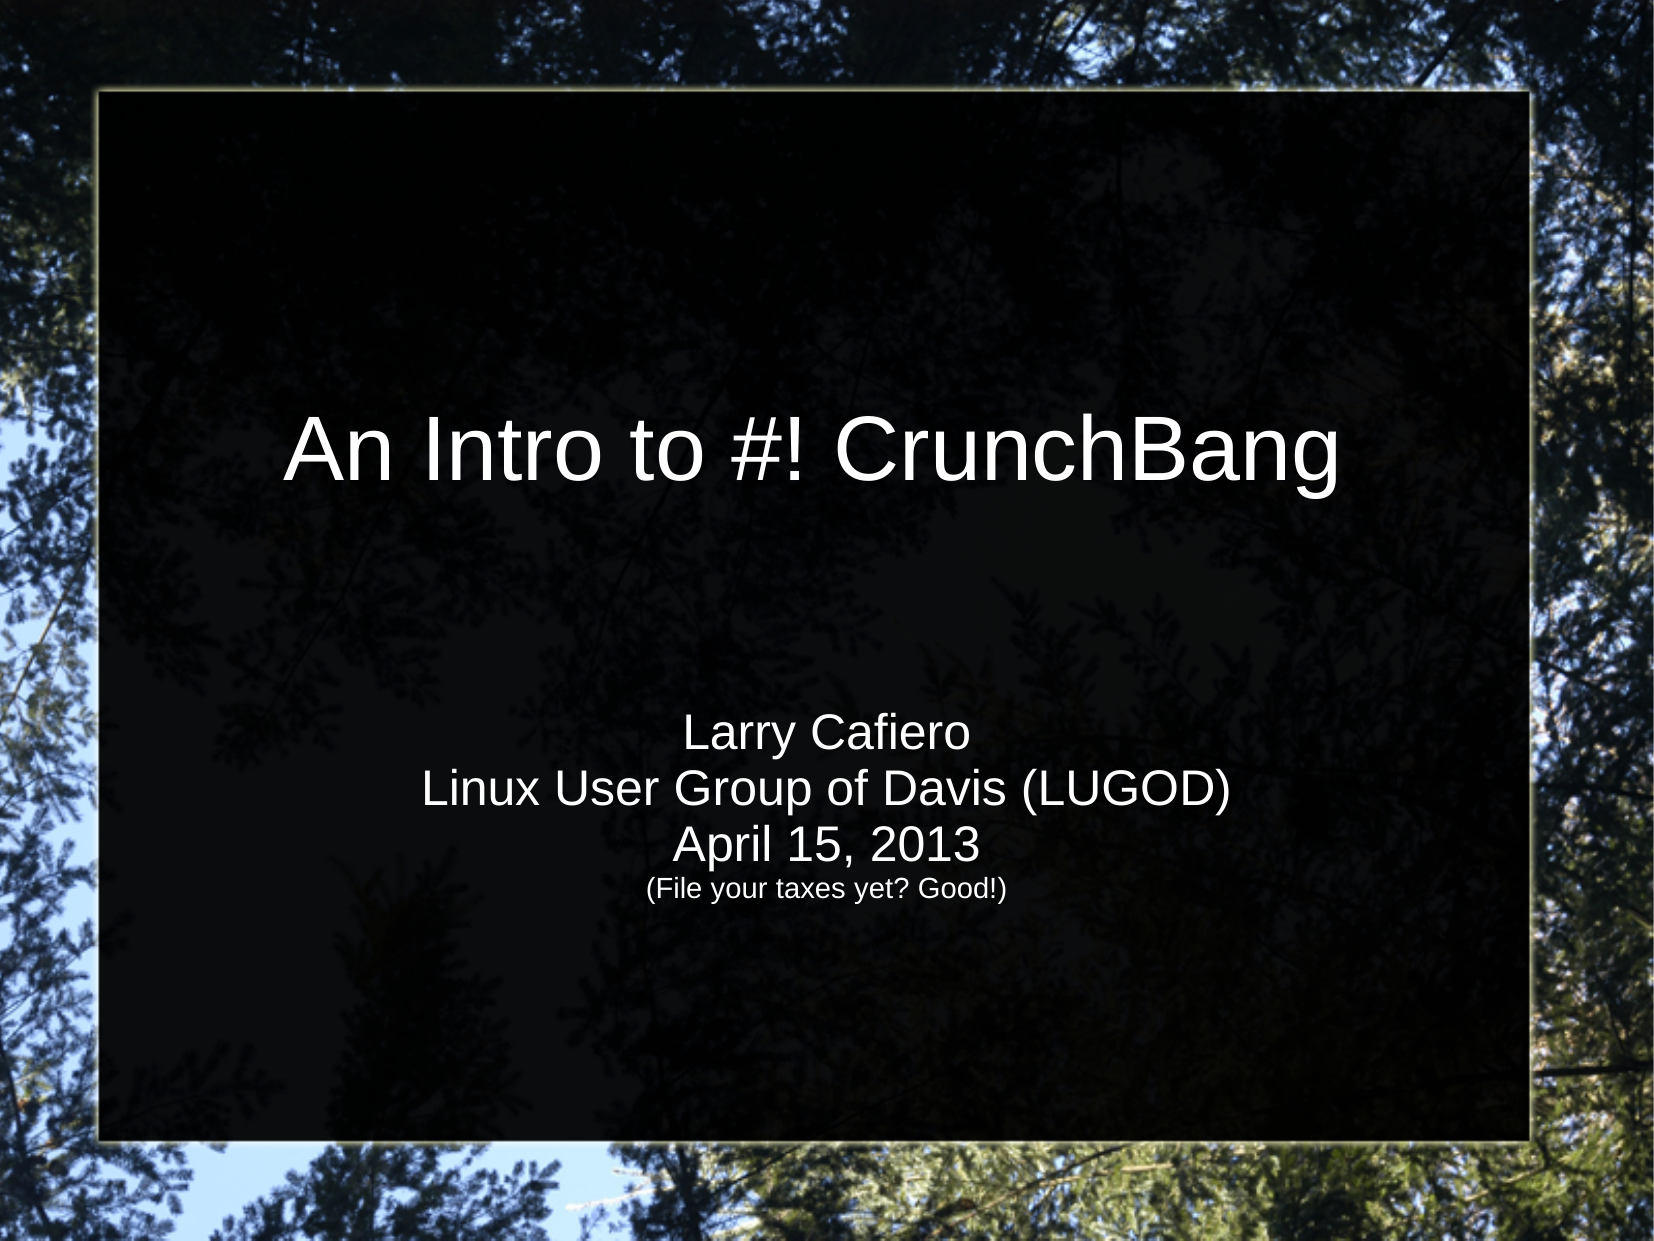

# An Intro to #! CrunchBang Larry Cafiero Linux User Group of Davis (LUGOD) April 15, 2013 (File your taxes yet? Good!)